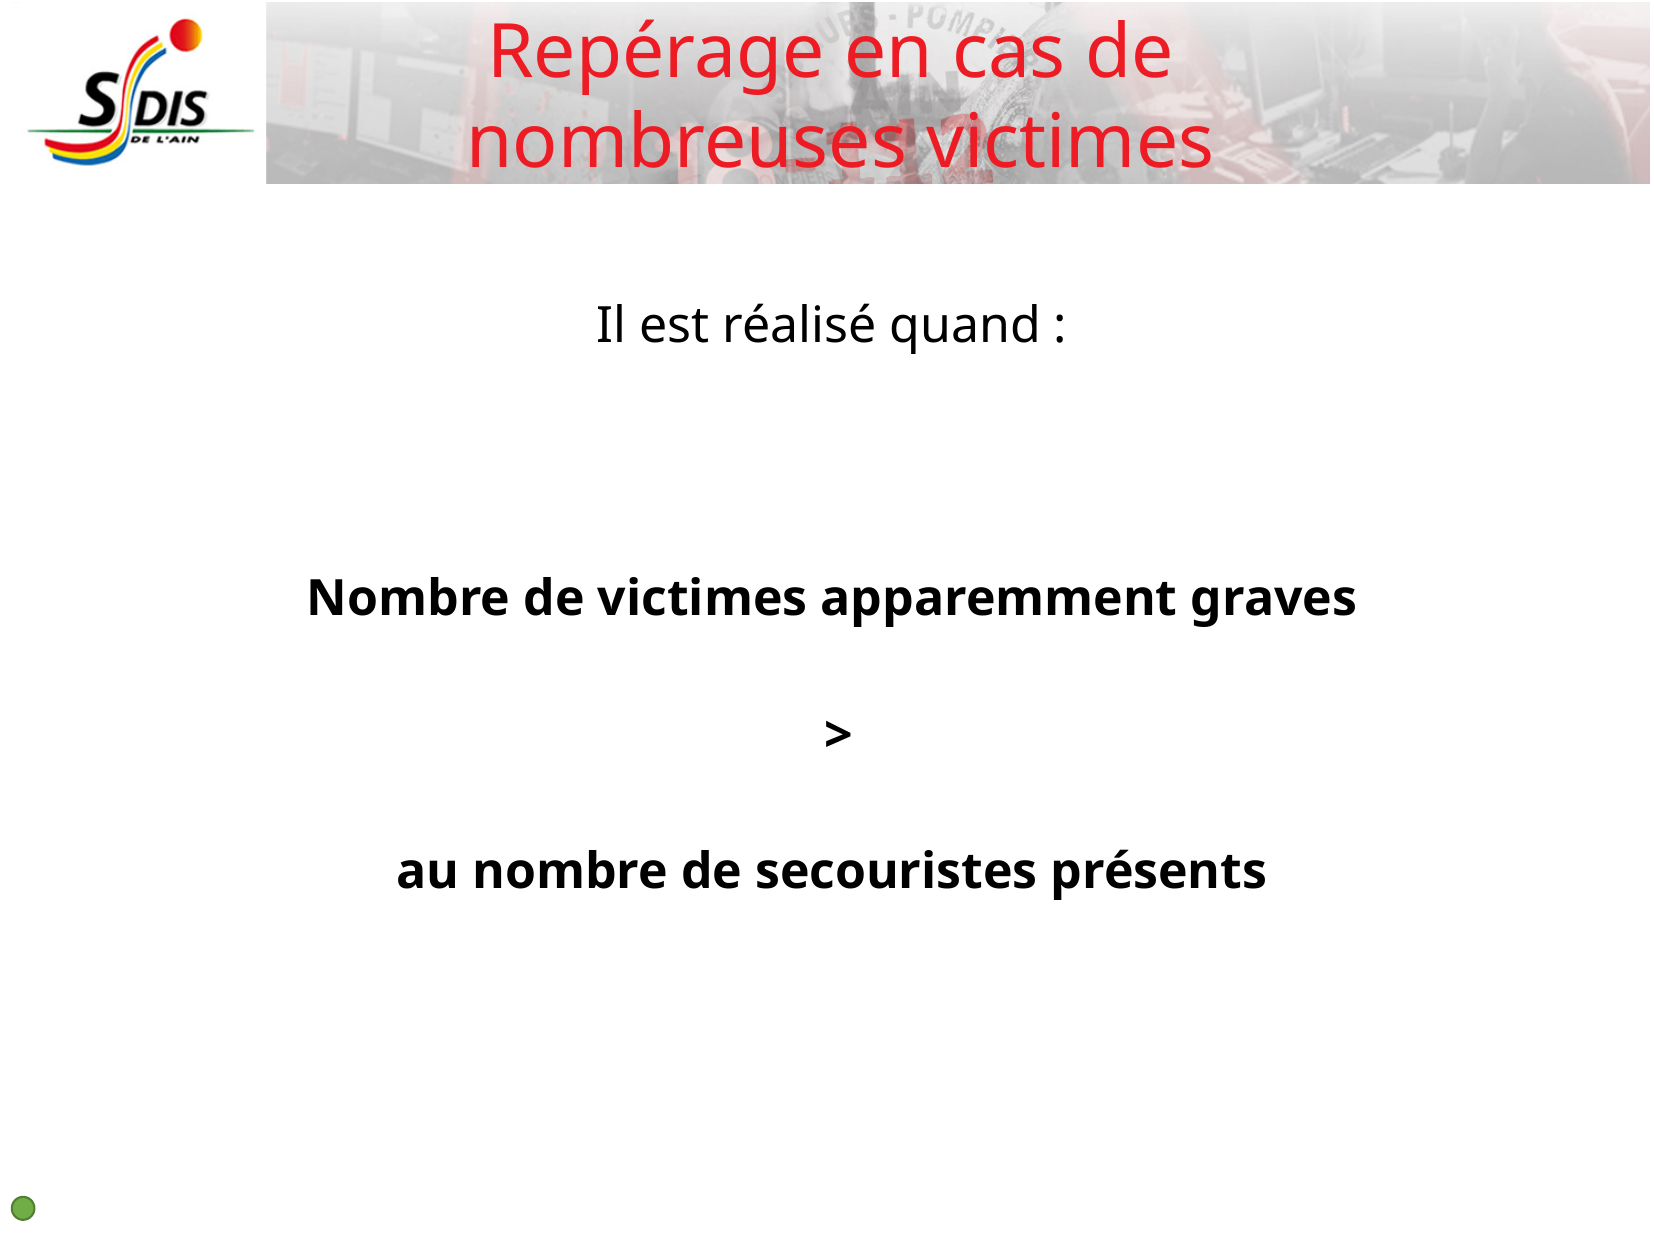

# Repérage en cas de nombreuses victimes
Il est réalisé quand :
Nombre de victimes apparemment graves
 >
au nombre de secouristes présents